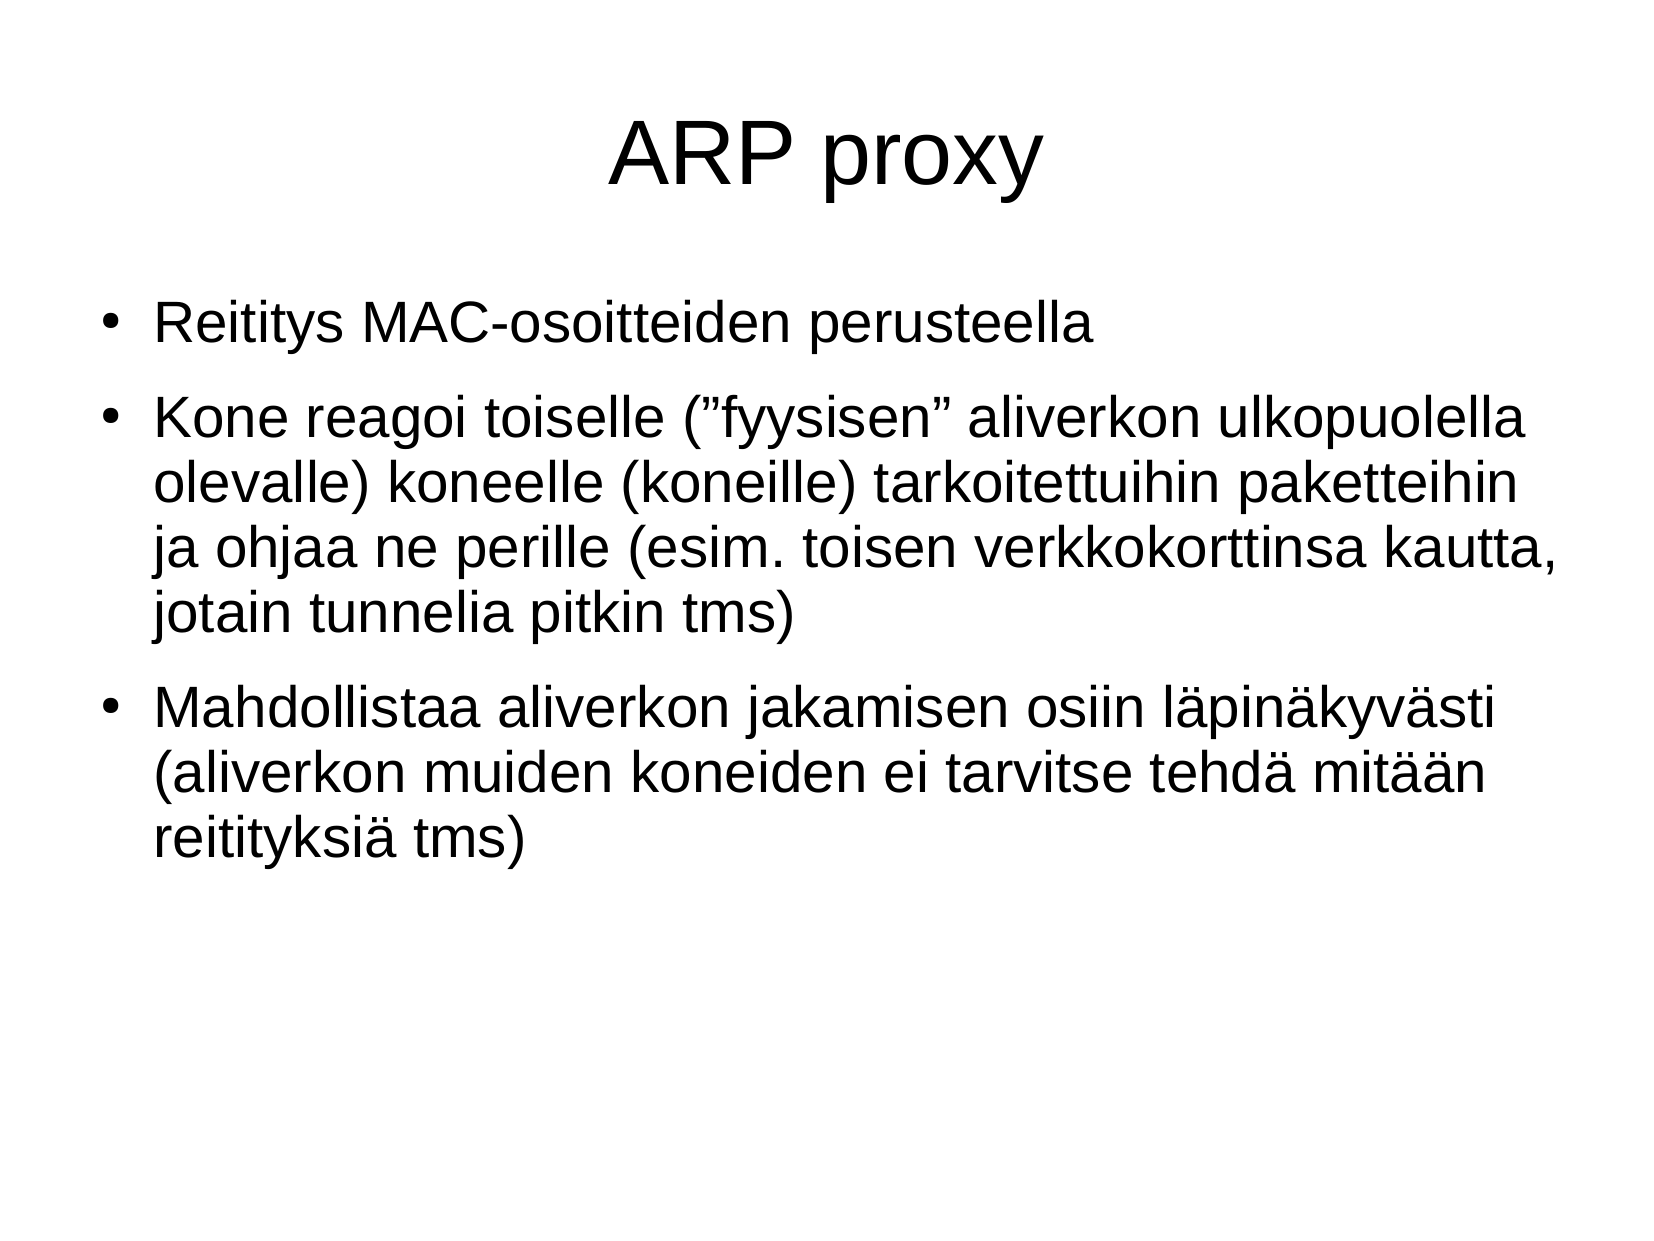

# ARP proxy
Reititys MAC-osoitteiden perusteella
Kone reagoi toiselle (”fyysisen” aliverkon ulkopuolella olevalle) koneelle (koneille) tarkoitettuihin paketteihin ja ohjaa ne perille (esim. toisen verkkokorttinsa kautta, jotain tunnelia pitkin tms)
Mahdollistaa aliverkon jakamisen osiin läpinäkyvästi (aliverkon muiden koneiden ei tarvitse tehdä mitään reitityksiä tms)